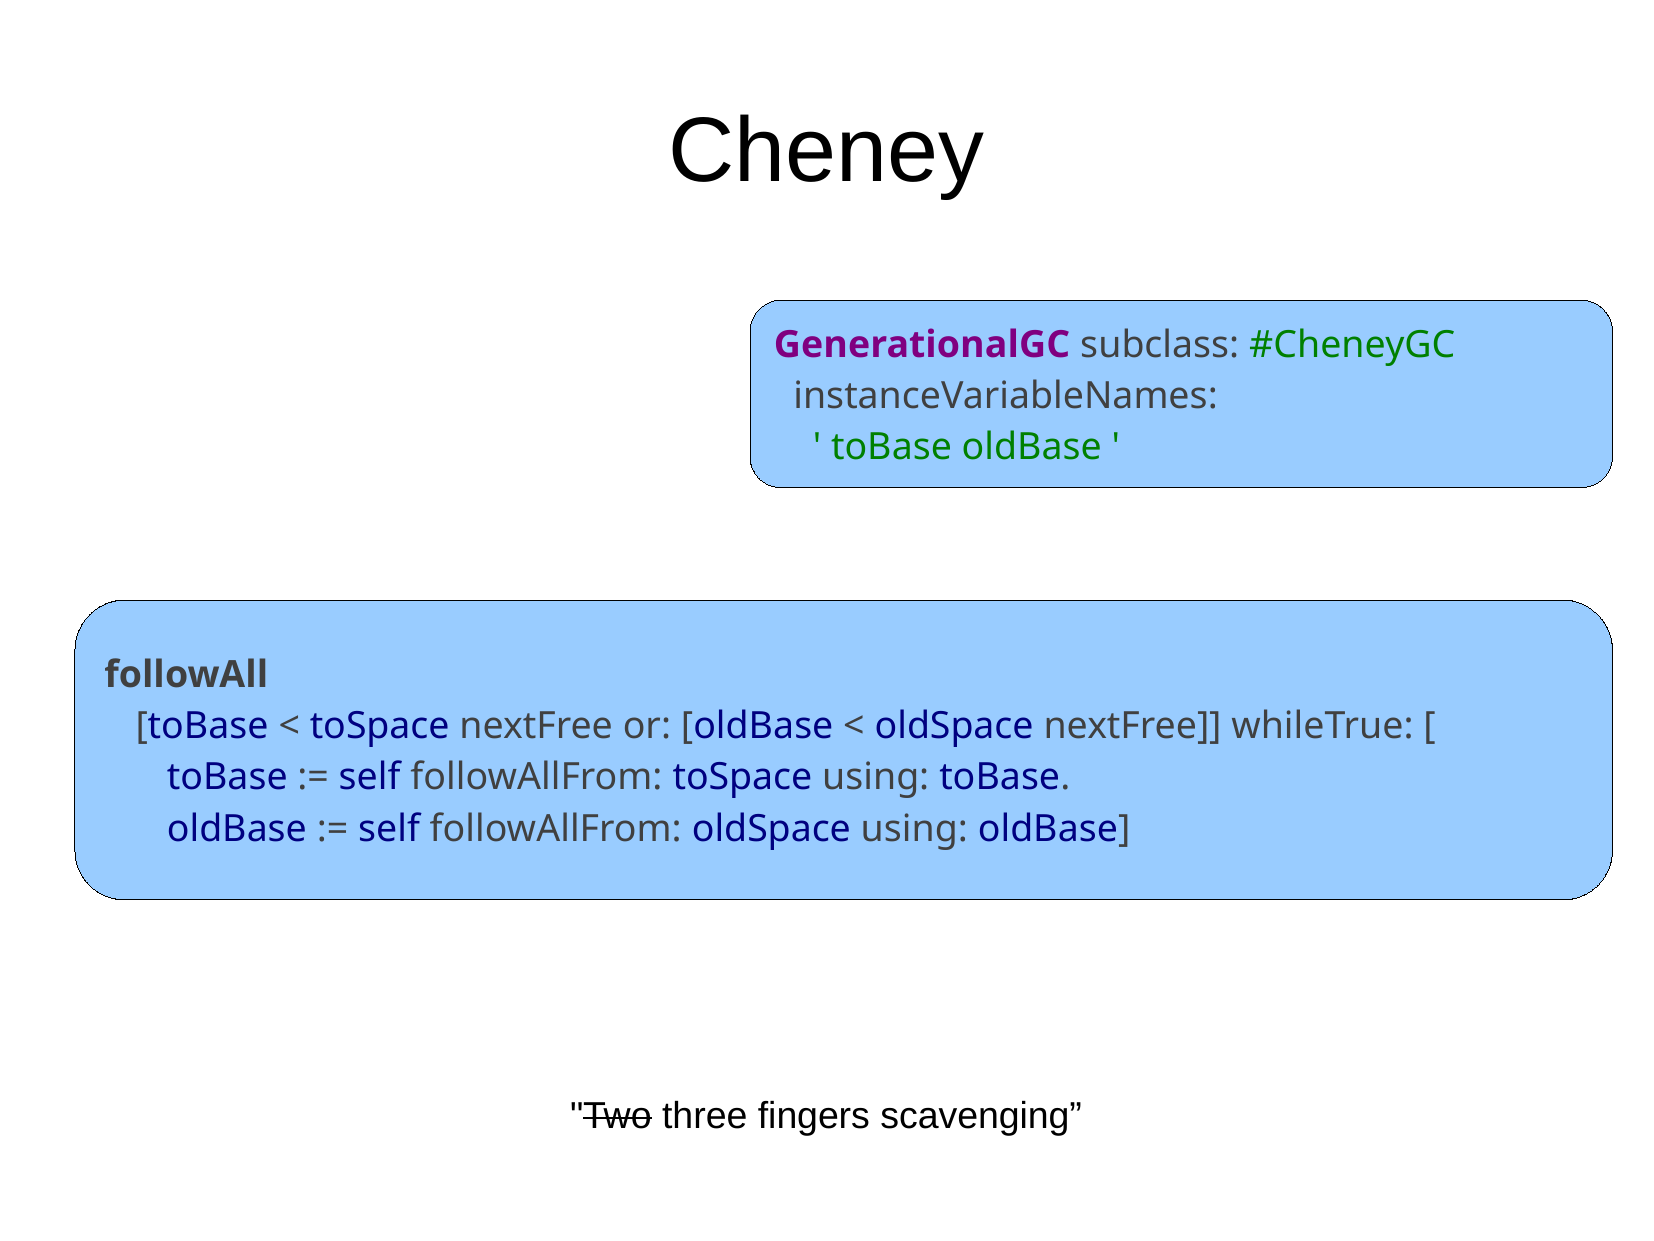

Cheney
GenerationalGC subclass: #CheneyGC
 instanceVariableNames:
 ' toBase oldBase '
followAll
	[toBase < toSpace nextFree or: [oldBase < oldSpace nextFree]] whileTrue: [
		toBase := self followAllFrom: toSpace using: toBase.
		oldBase := self followAllFrom: oldSpace using: oldBase]
"Two three fingers scavenging”